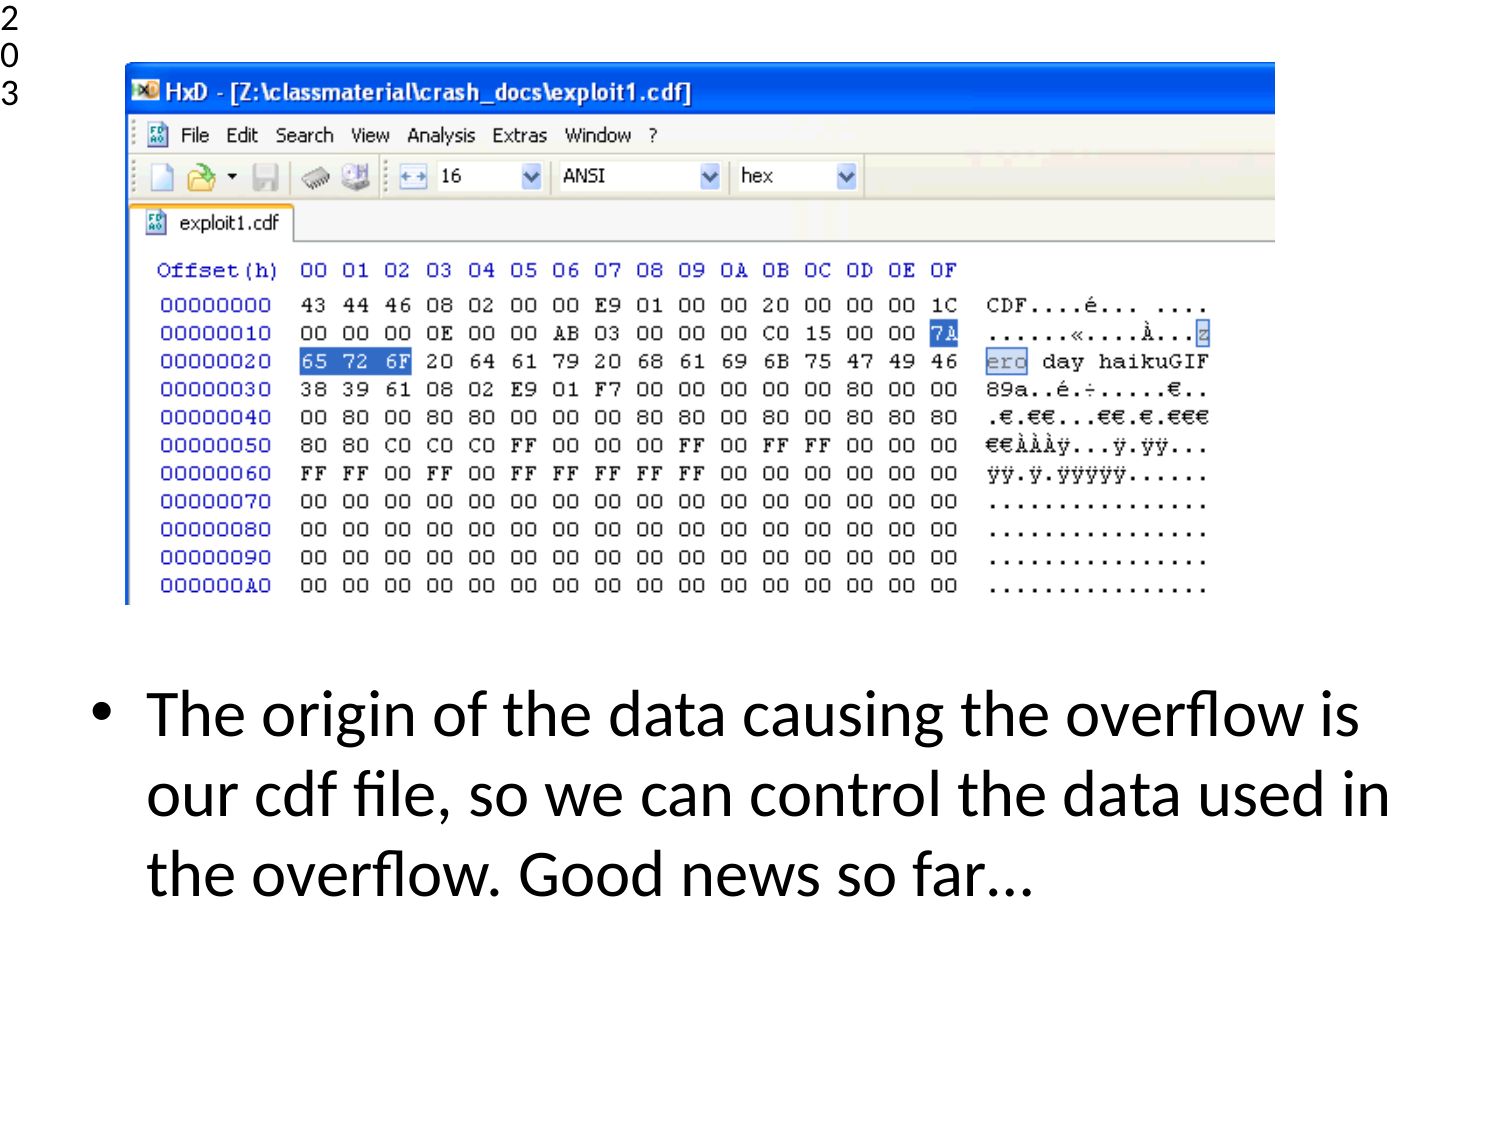

# The origin of the data causing the overflow is our cdf file, so we can control the data used in the overflow. Good news so far…